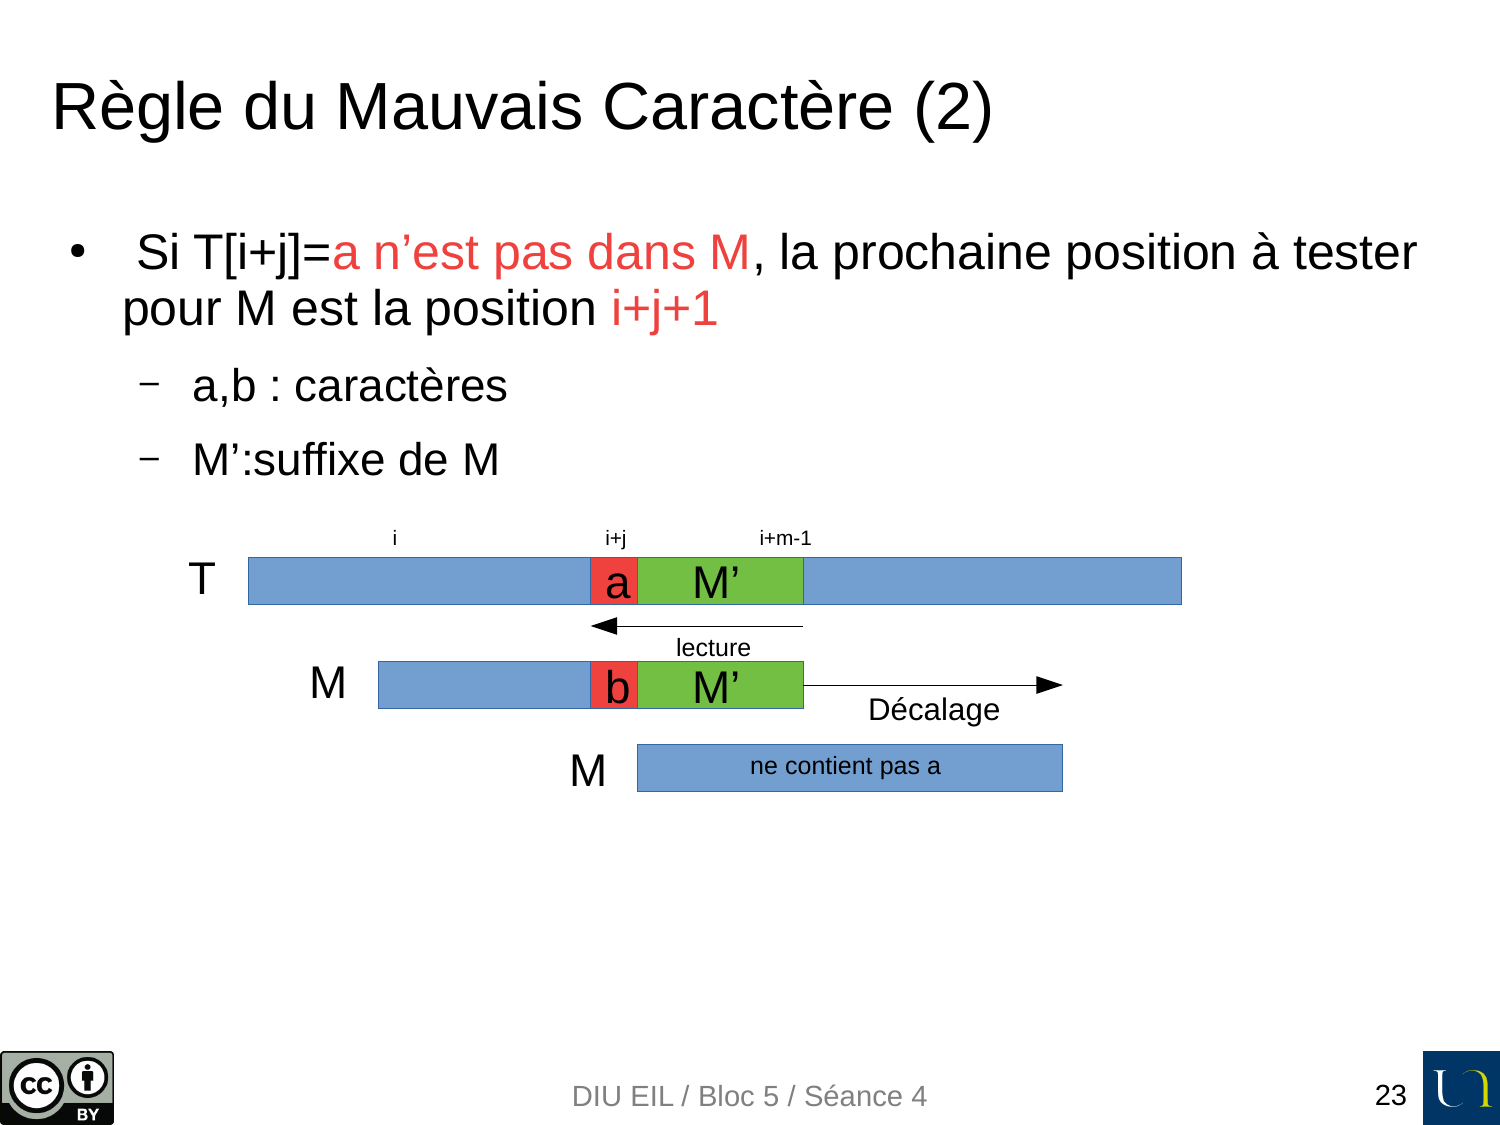

# Règle du Mauvais Caractère (2)
 Si T[i+j]=a n’est pas dans M, la prochaine position à tester pour M est la position i+j+1
a,b : caractères
M’:suffixe de M
i
i+j
i+m-1
T
a
M’
lecture
M
b
M’
Décalage
M
ne contient pas a
23